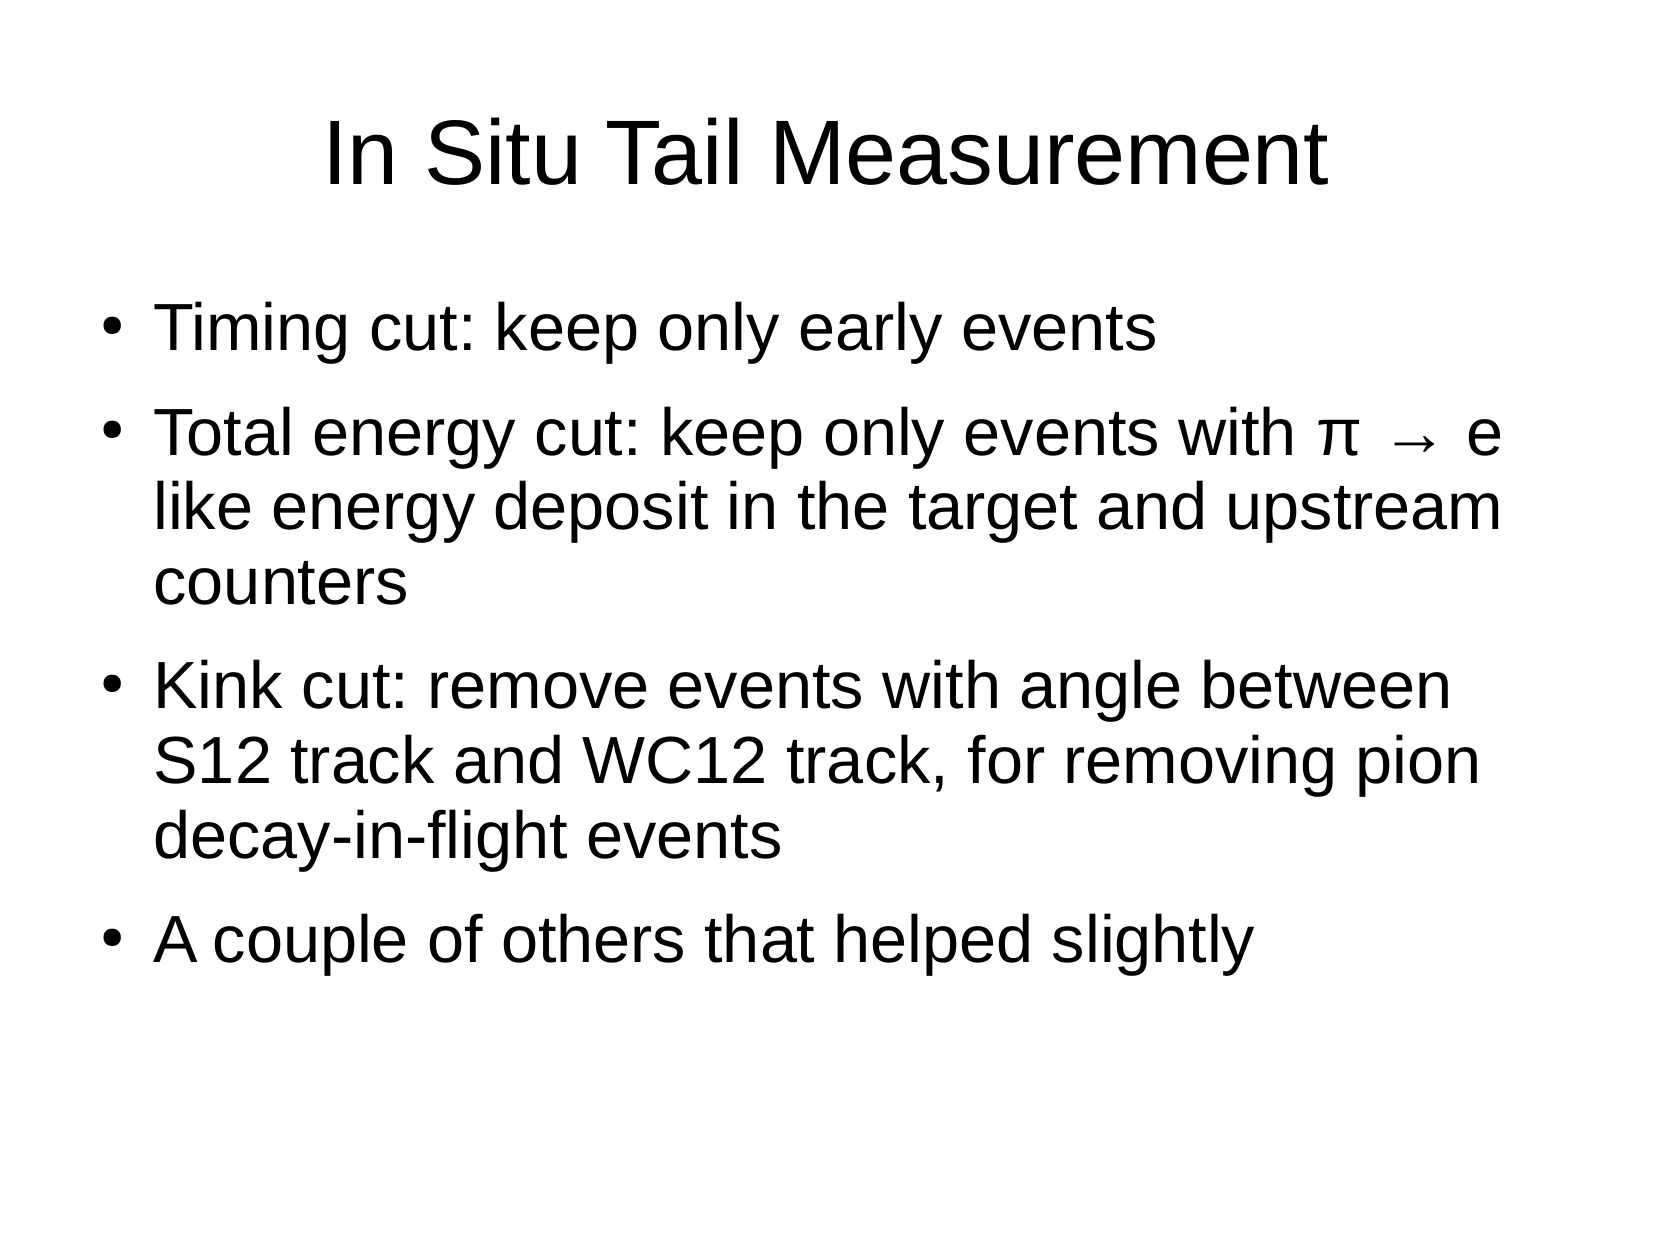

# In Situ Tail Measurement
Timing cut: keep only early events
Total energy cut: keep only events with π → e like energy deposit in the target and upstream counters
Kink cut: remove events with angle between S12 track and WC12 track, for removing pion decay-in-flight events
A couple of others that helped slightly